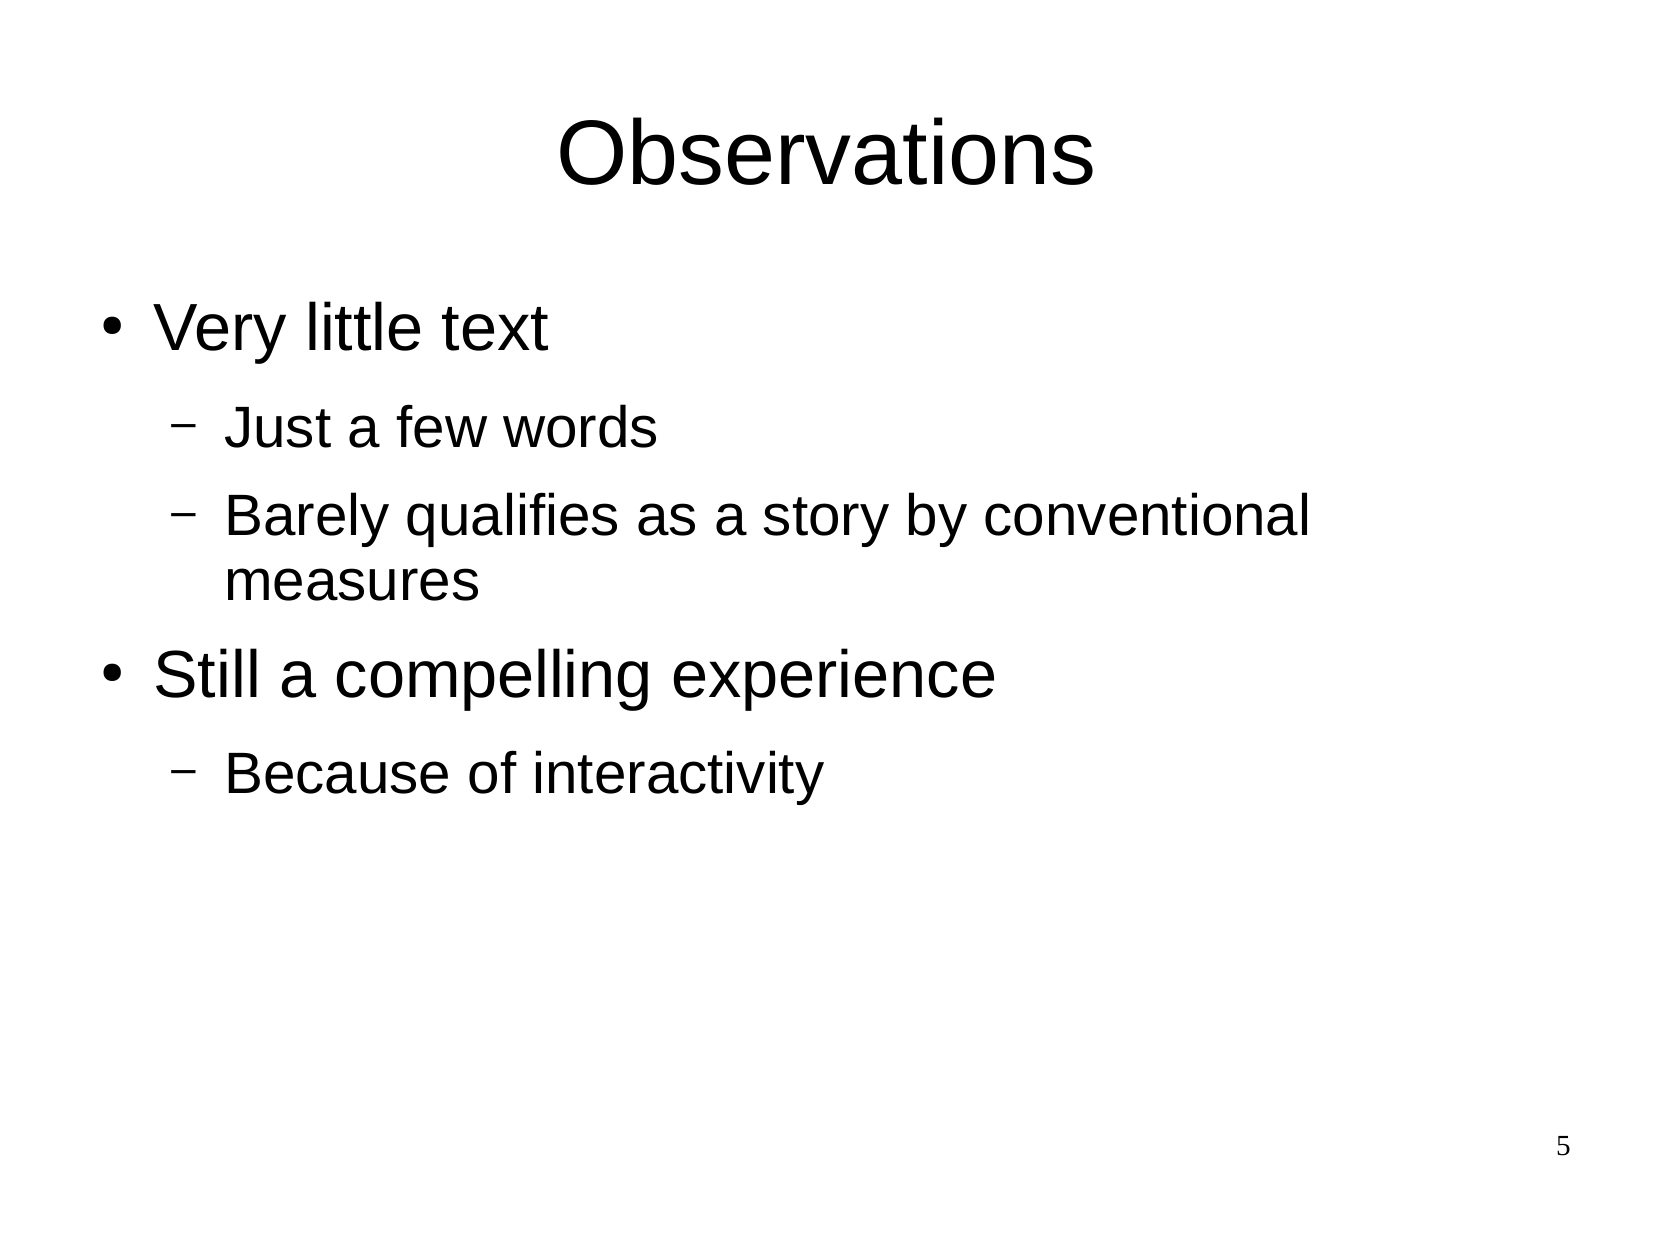

# Observations
Very little text
Just a few words
Barely qualifies as a story by conventional measures
Still a compelling experience
Because of interactivity
5